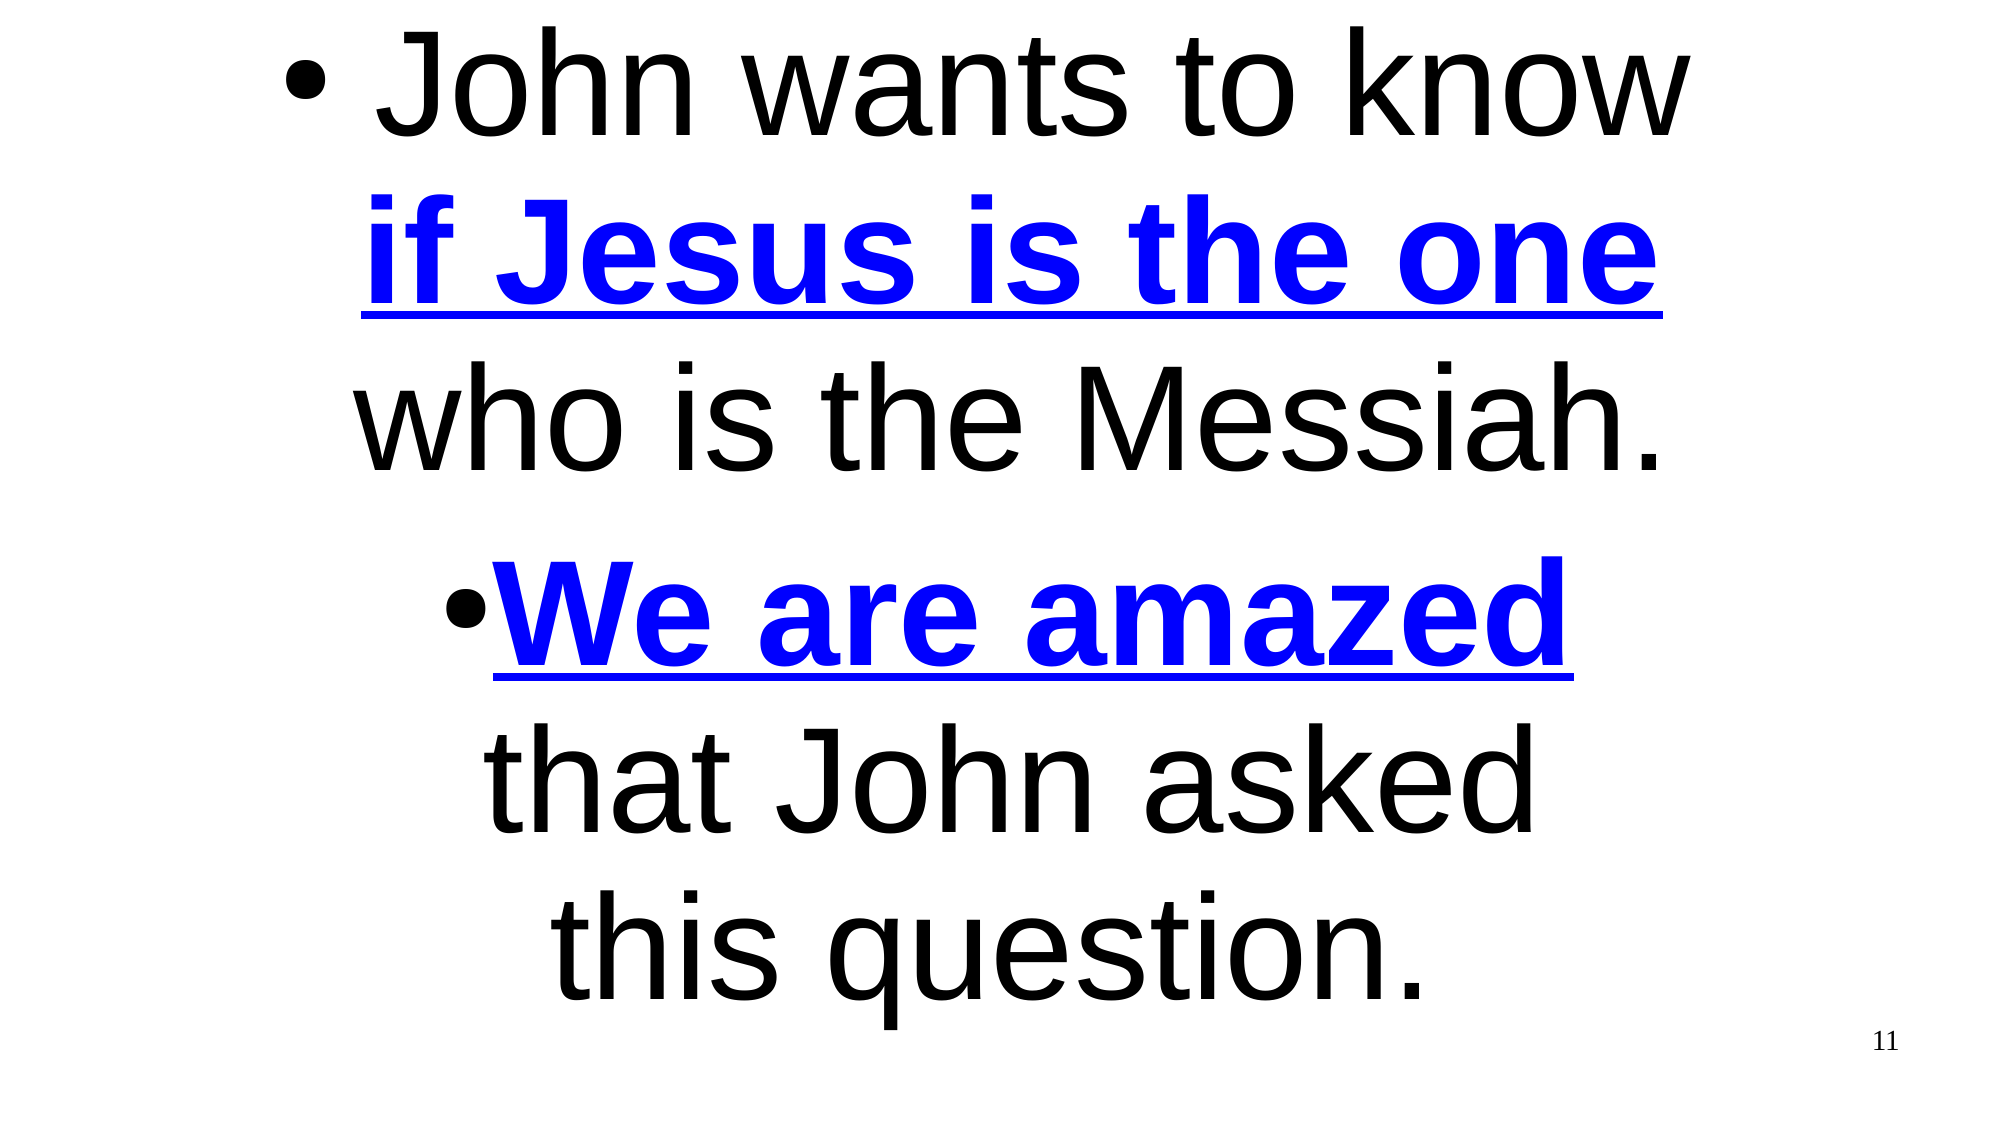

# John wants to know if Jesus is the one who is the Messiah.
We are amazed
that John asked
this question.
11